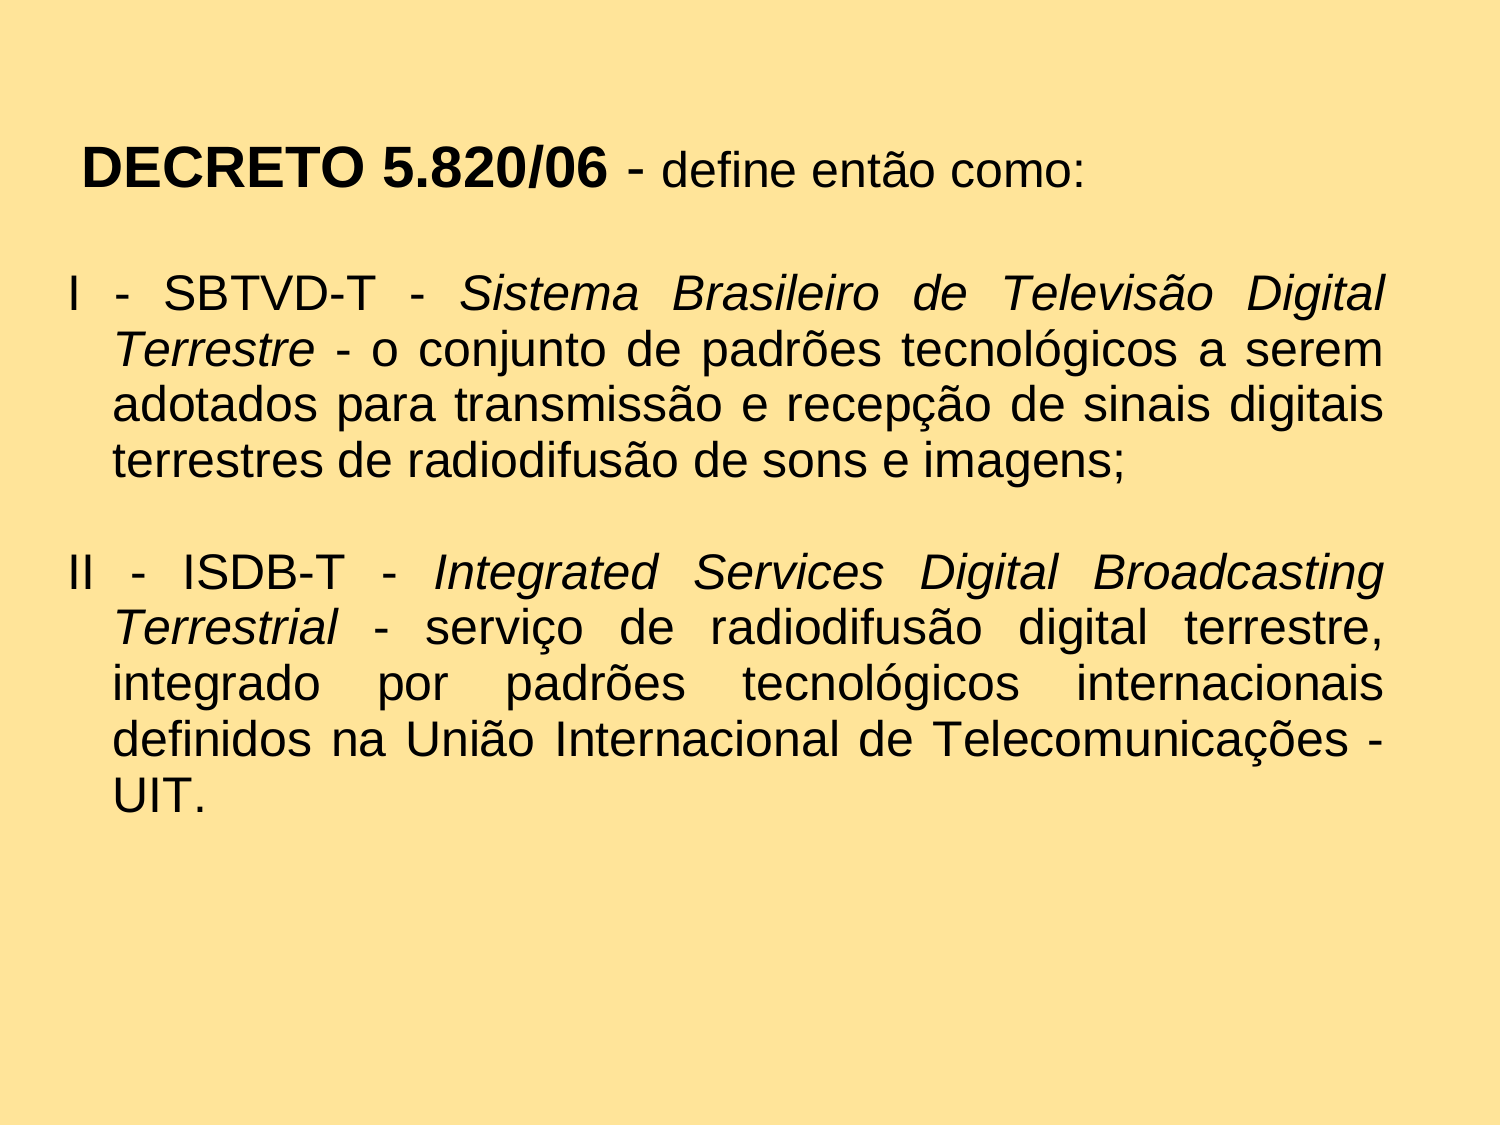

DECRETO 5.820/06 - define então como:
I - SBTVD-T - Sistema Brasileiro de Televisão Digital Terrestre - o conjunto de padrões tecnológicos a serem adotados para transmissão e recepção de sinais digitais terrestres de radiodifusão de sons e imagens;
II - ISDB-T - Integrated Services Digital Broadcasting Terrestrial - serviço de radiodifusão digital terrestre, integrado por padrões tecnológicos internacionais definidos na União Internacional de Telecomunicações - UIT.